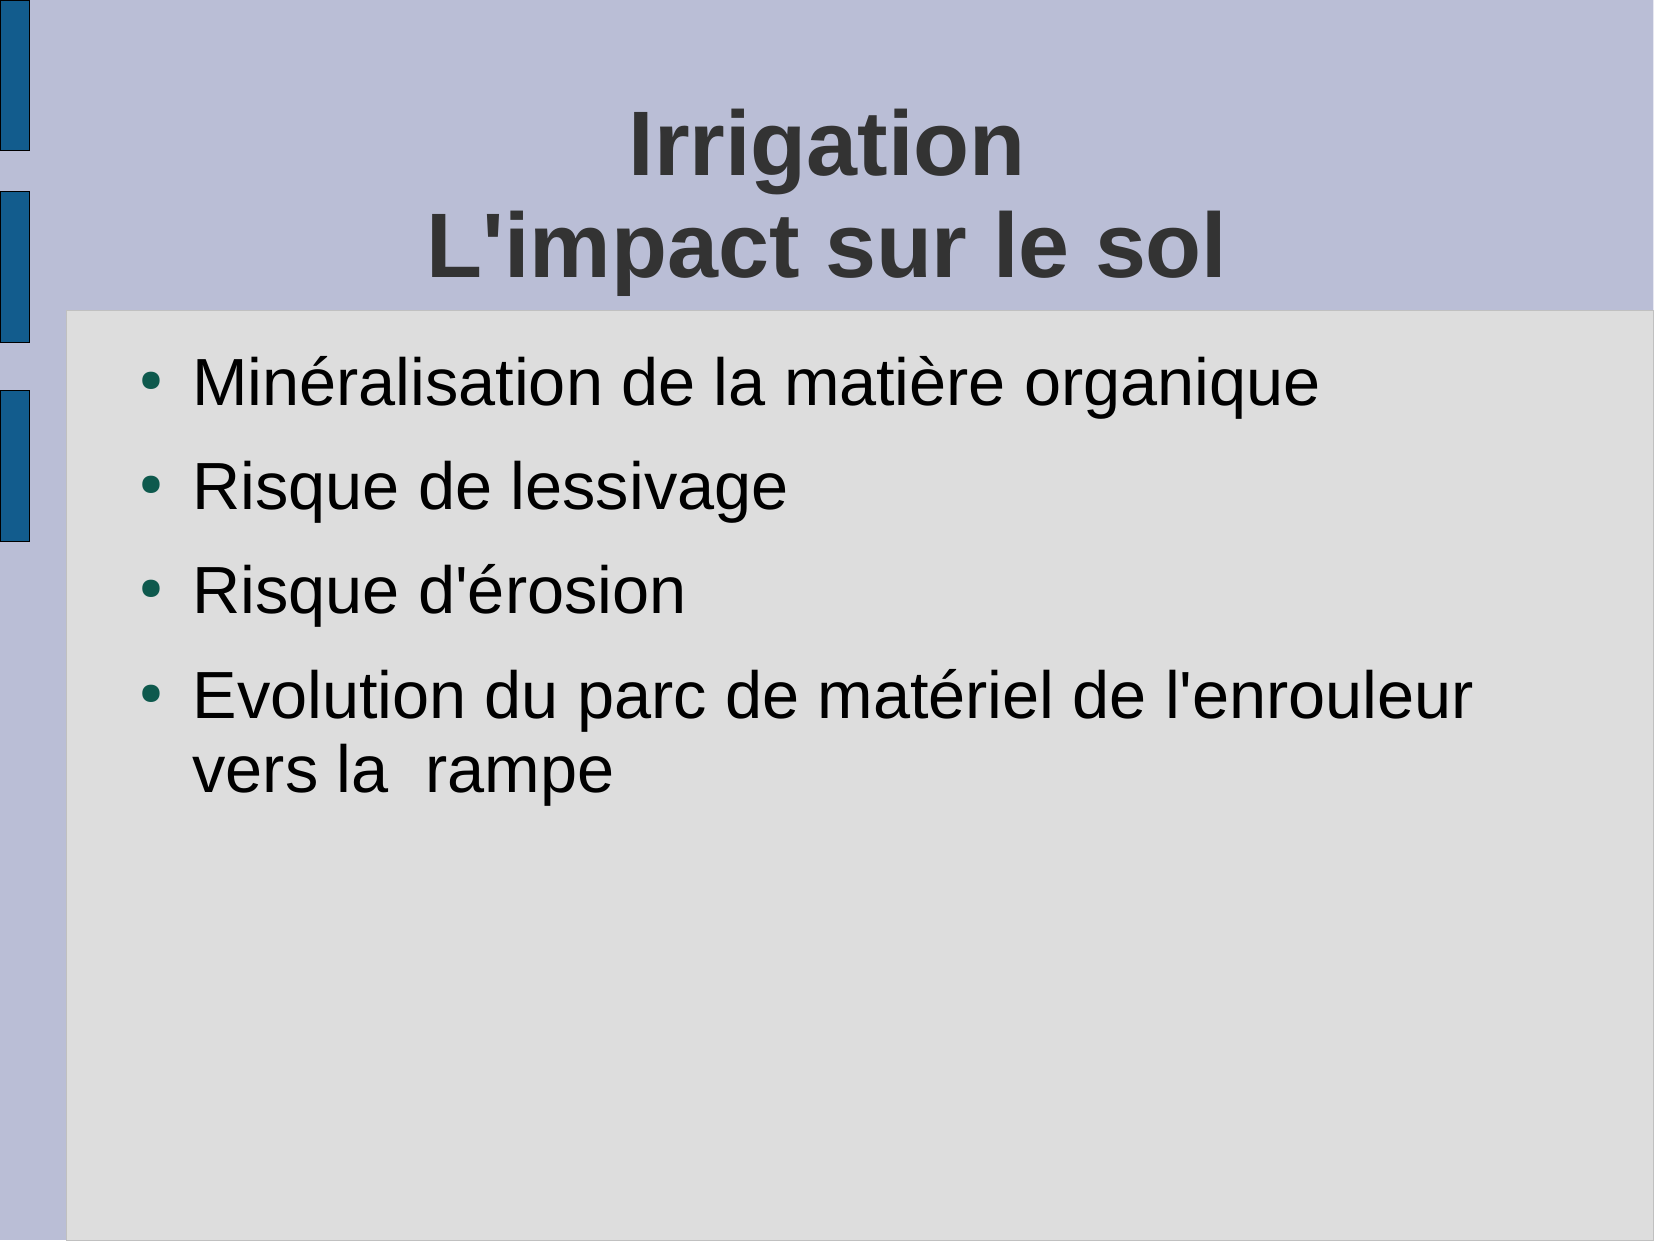

# Irrigation L'impact sur le sol
Minéralisation de la matière organique
Risque de lessivage
Risque d'érosion
Evolution du parc de matériel de l'enrouleur vers la rampe